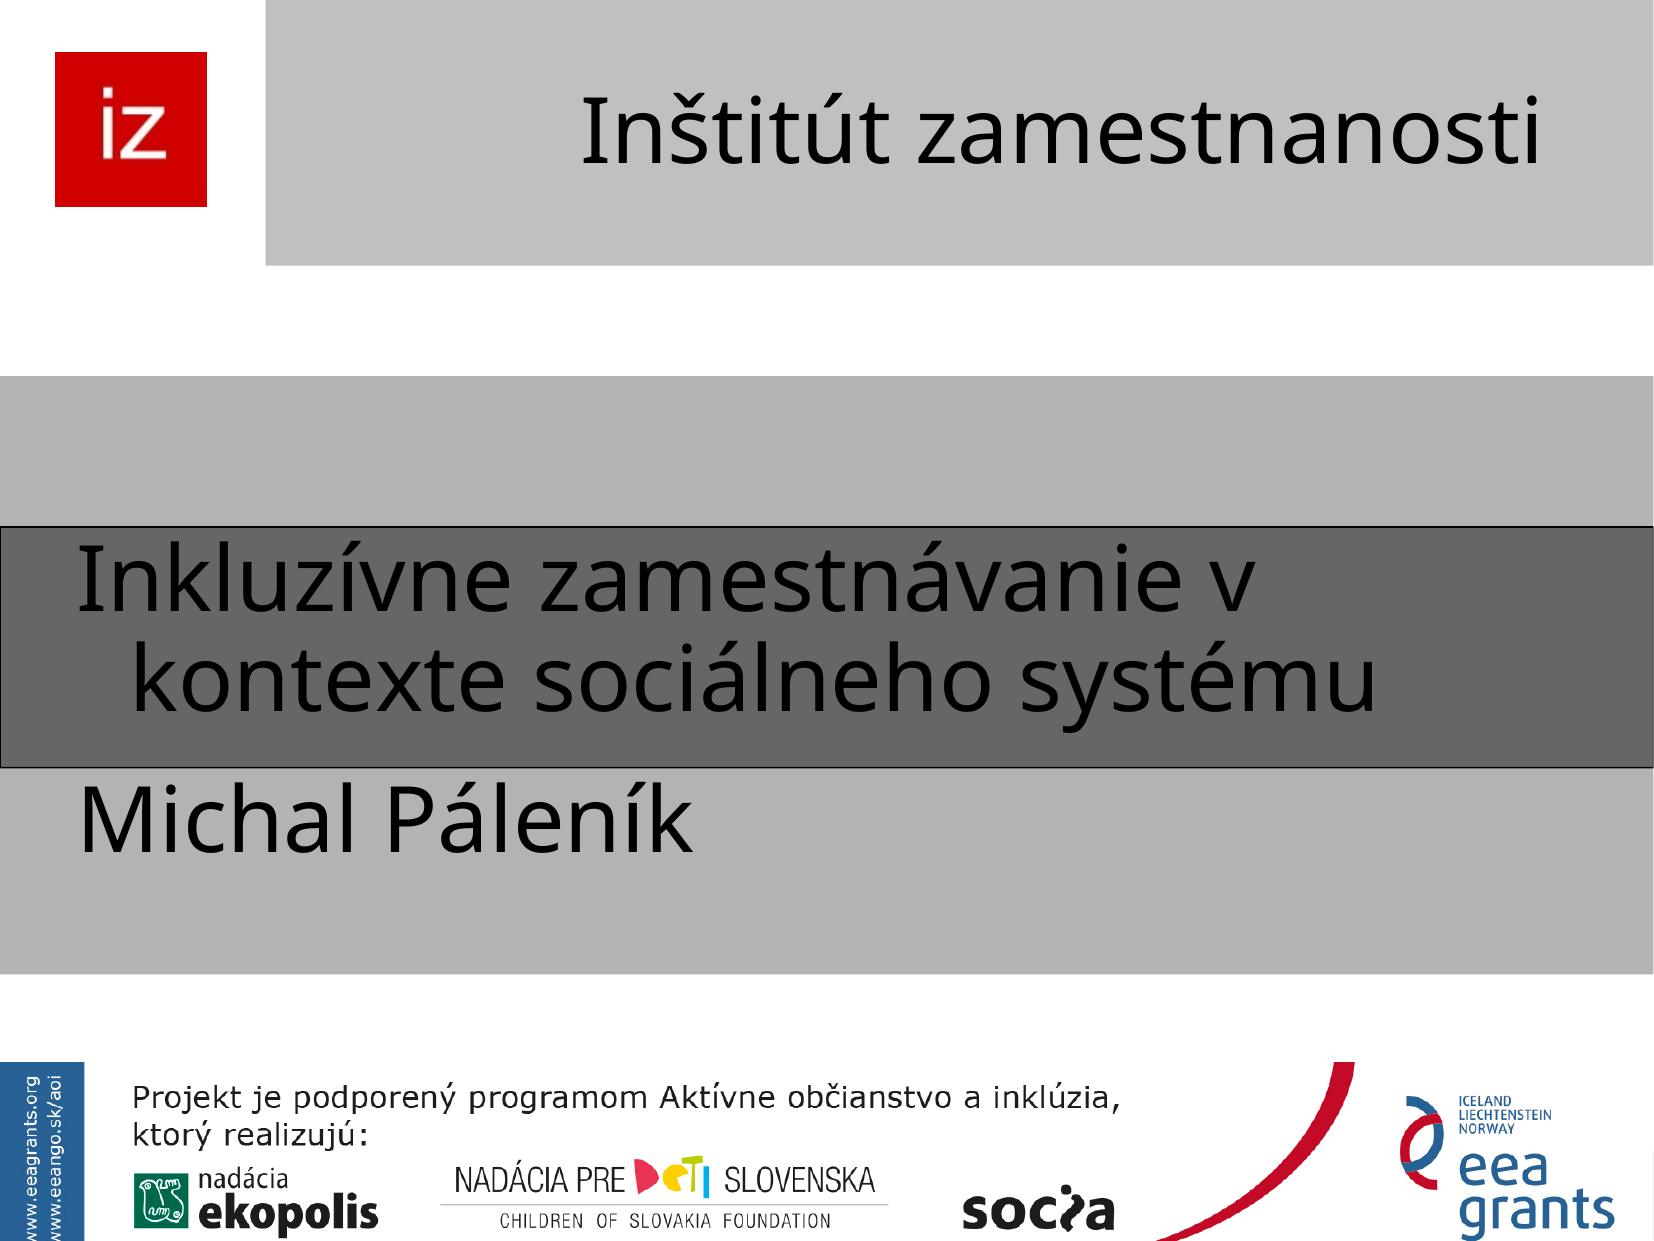

# Inštitút zamestnanosti
Inkluzívne zamestnávanie v kontexte sociálneho systému
Michal Páleník